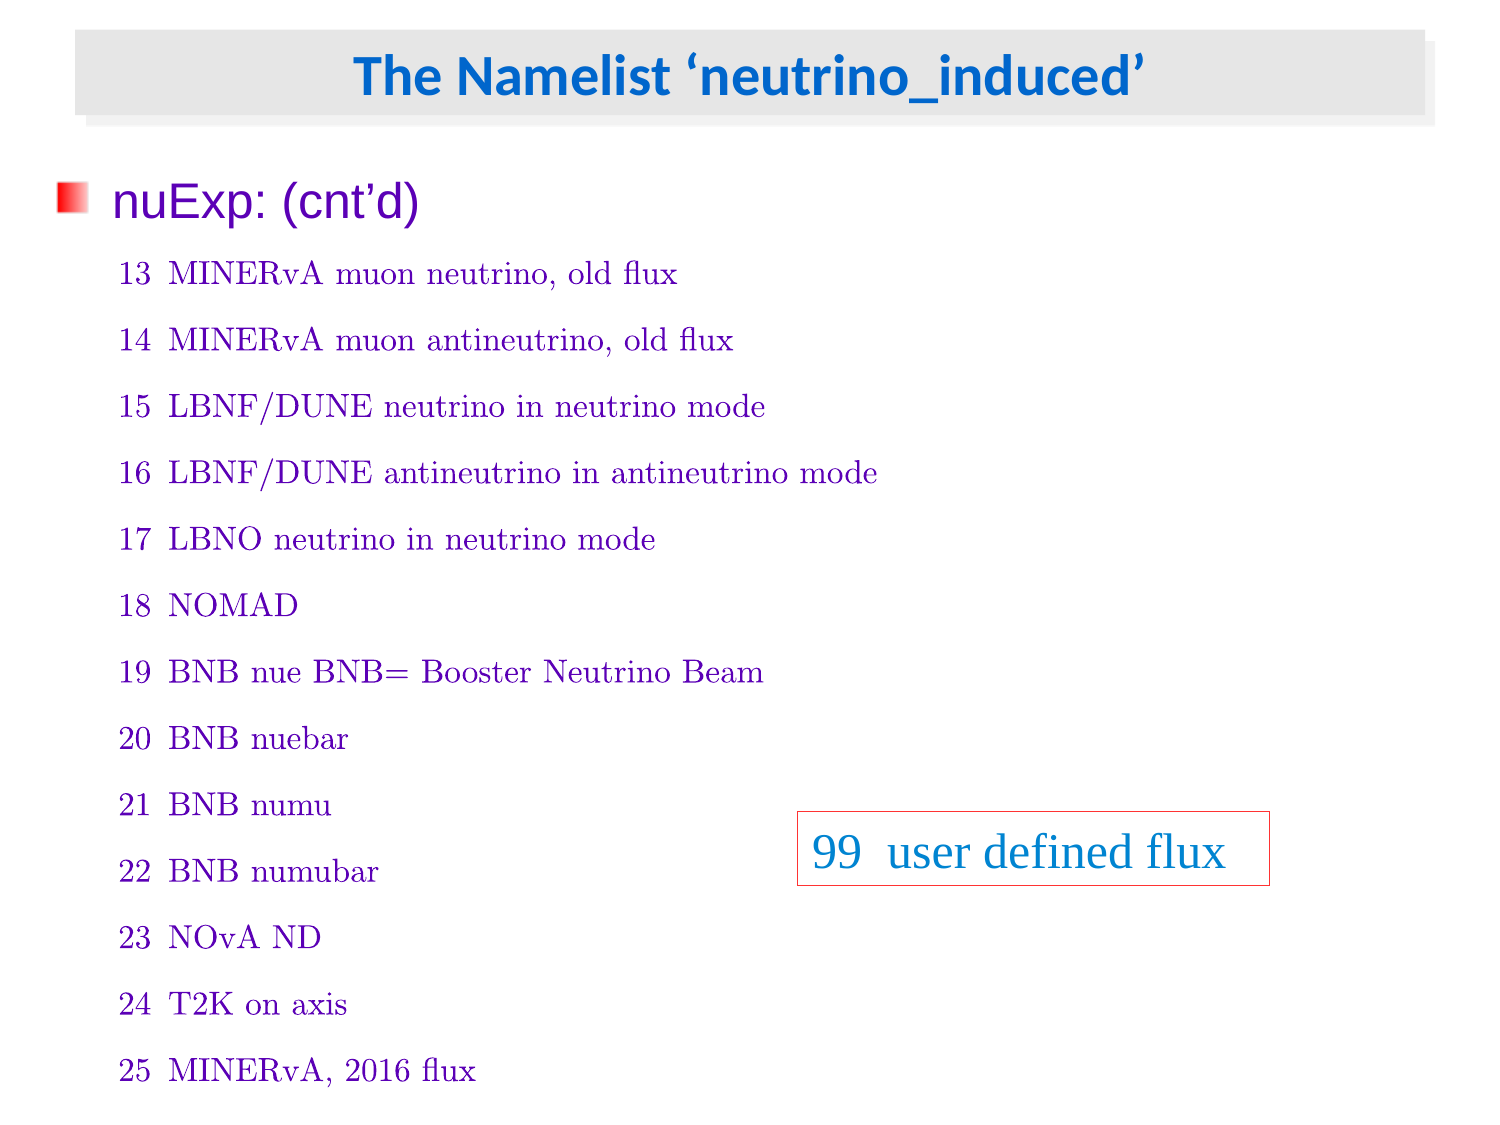

# The Namelist ‘neutrino_induced’
nuExp: (cnt’d)
99 user defined flux